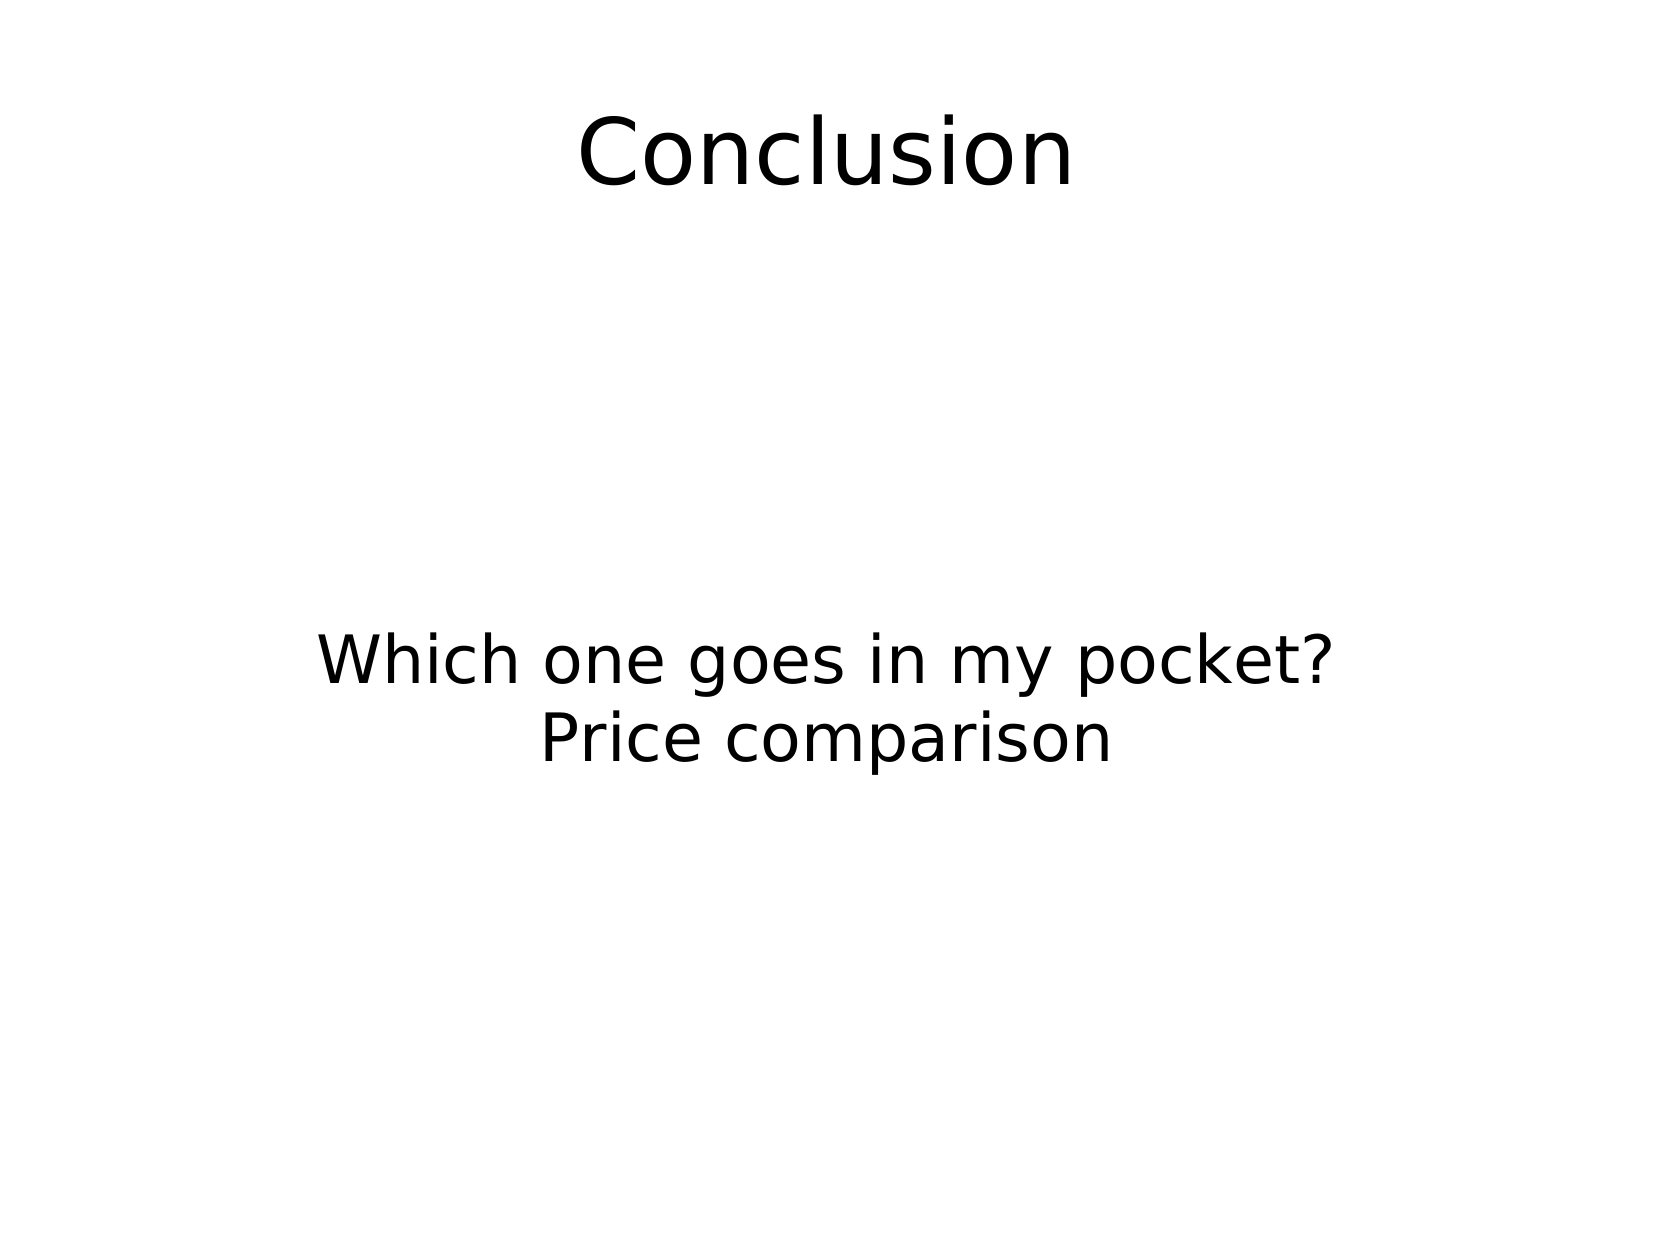

# Conclusion
Which one goes in my pocket?
Price comparison